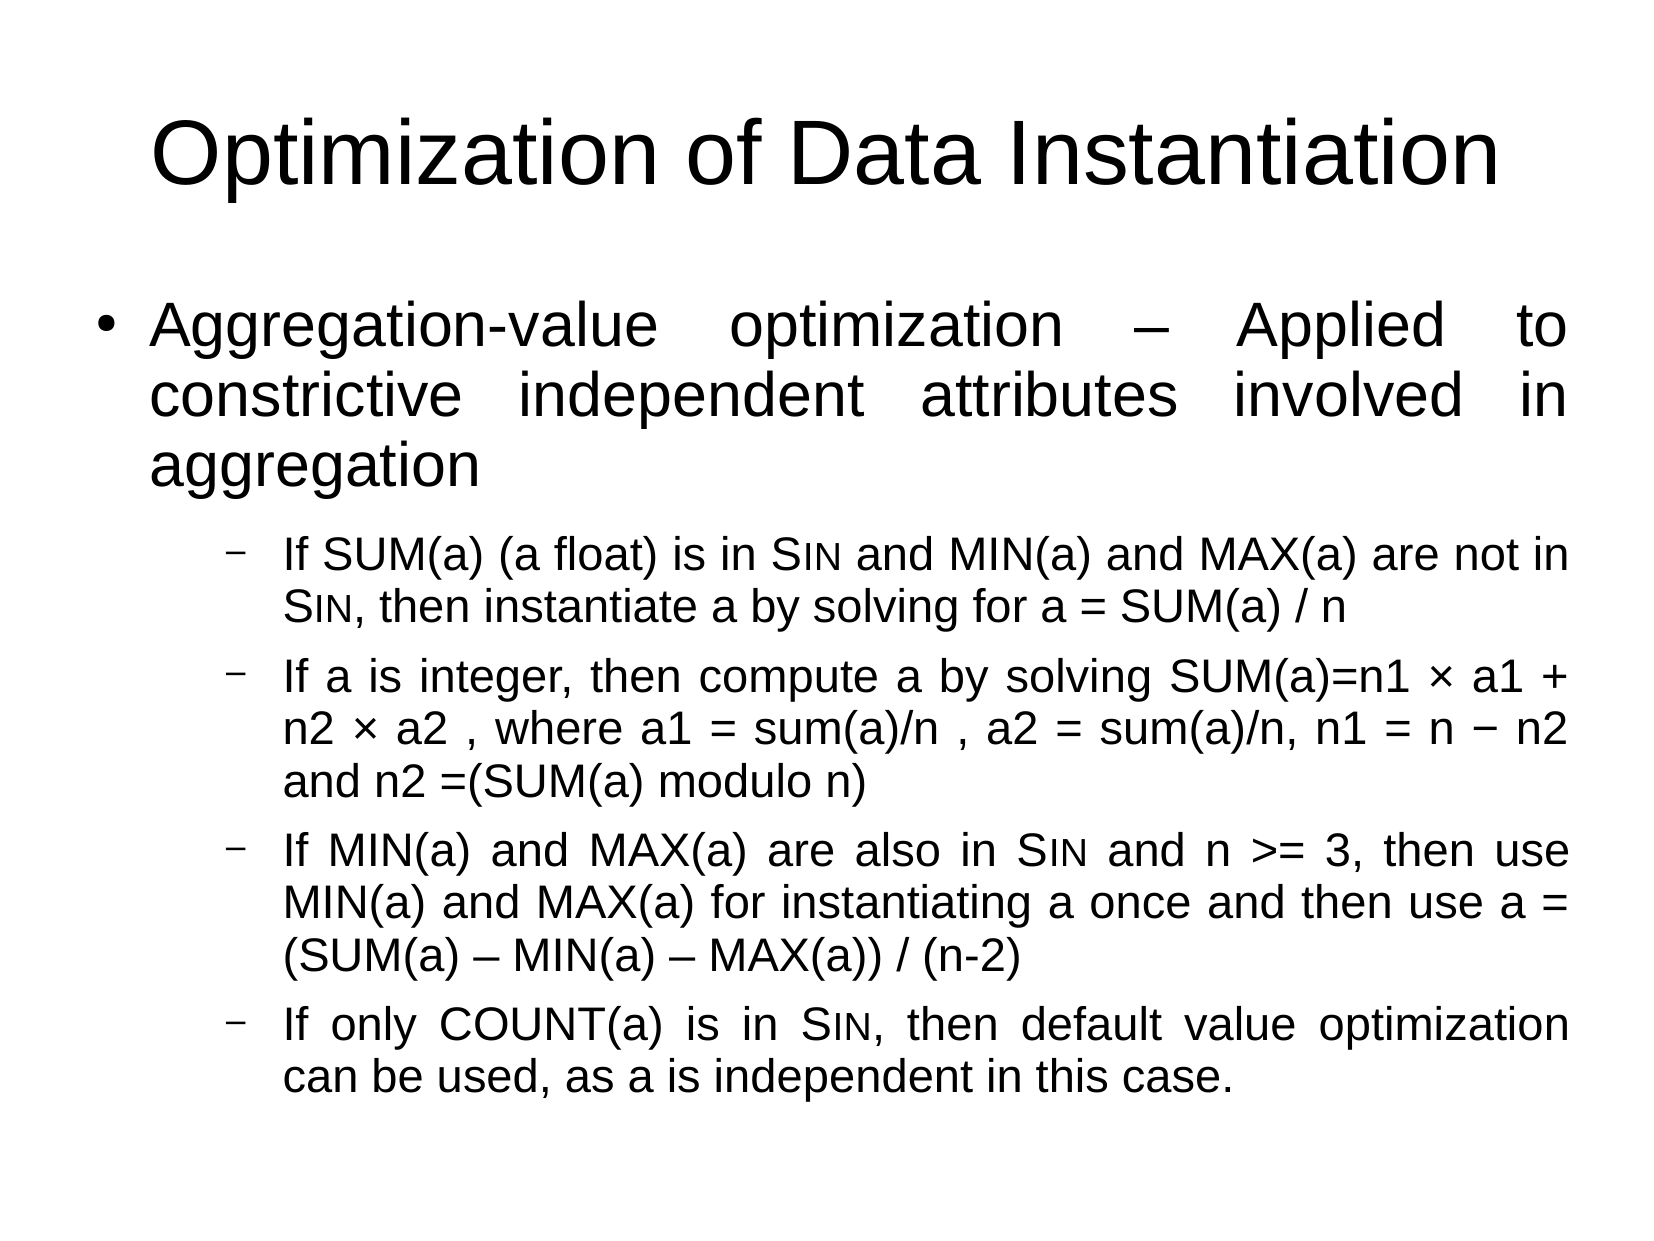

# Optimization of Data Instantiation
Aggregation-value optimization – Applied to constrictive independent attributes involved in aggregation
If SUM(a) (a float) is in SIN and MIN(a) and MAX(a) are not in SIN, then instantiate a by solving for a = SUM(a) / n
If a is integer, then compute a by solving SUM(a)=n1 × a1 + n2 × a2 , where a1 = sum(a)/n , a2 = sum(a)/n, n1 = n − n2 and n2 =(SUM(a) modulo n)
If MIN(a) and MAX(a) are also in SIN and n >= 3, then use MIN(a) and MAX(a) for instantiating a once and then use a = (SUM(a) – MIN(a) – MAX(a)) / (n-2)
If only COUNT(a) is in SIN, then default value optimization can be used, as a is independent in this case.